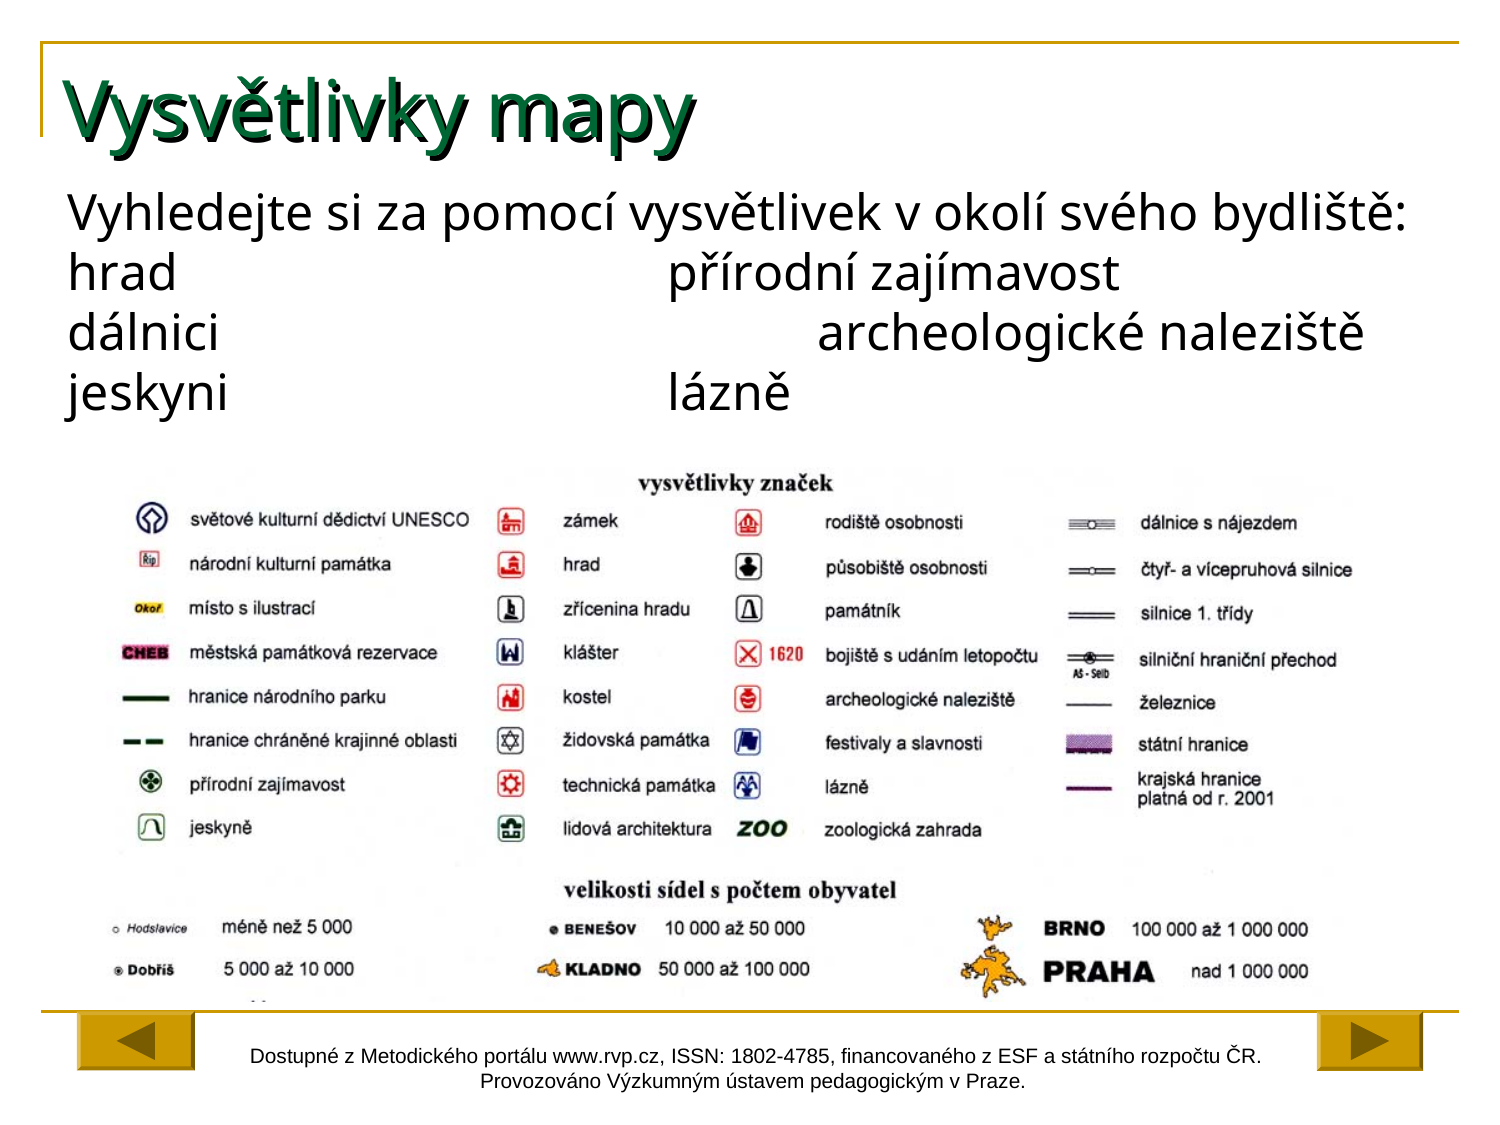

# Vysvětlivky mapy
Vyhledejte si za pomocí vysvětlivek v okolí svého bydliště:
hrad				přírodní zajímavost
dálnici				archeologické naleziště
jeskyni			lázně